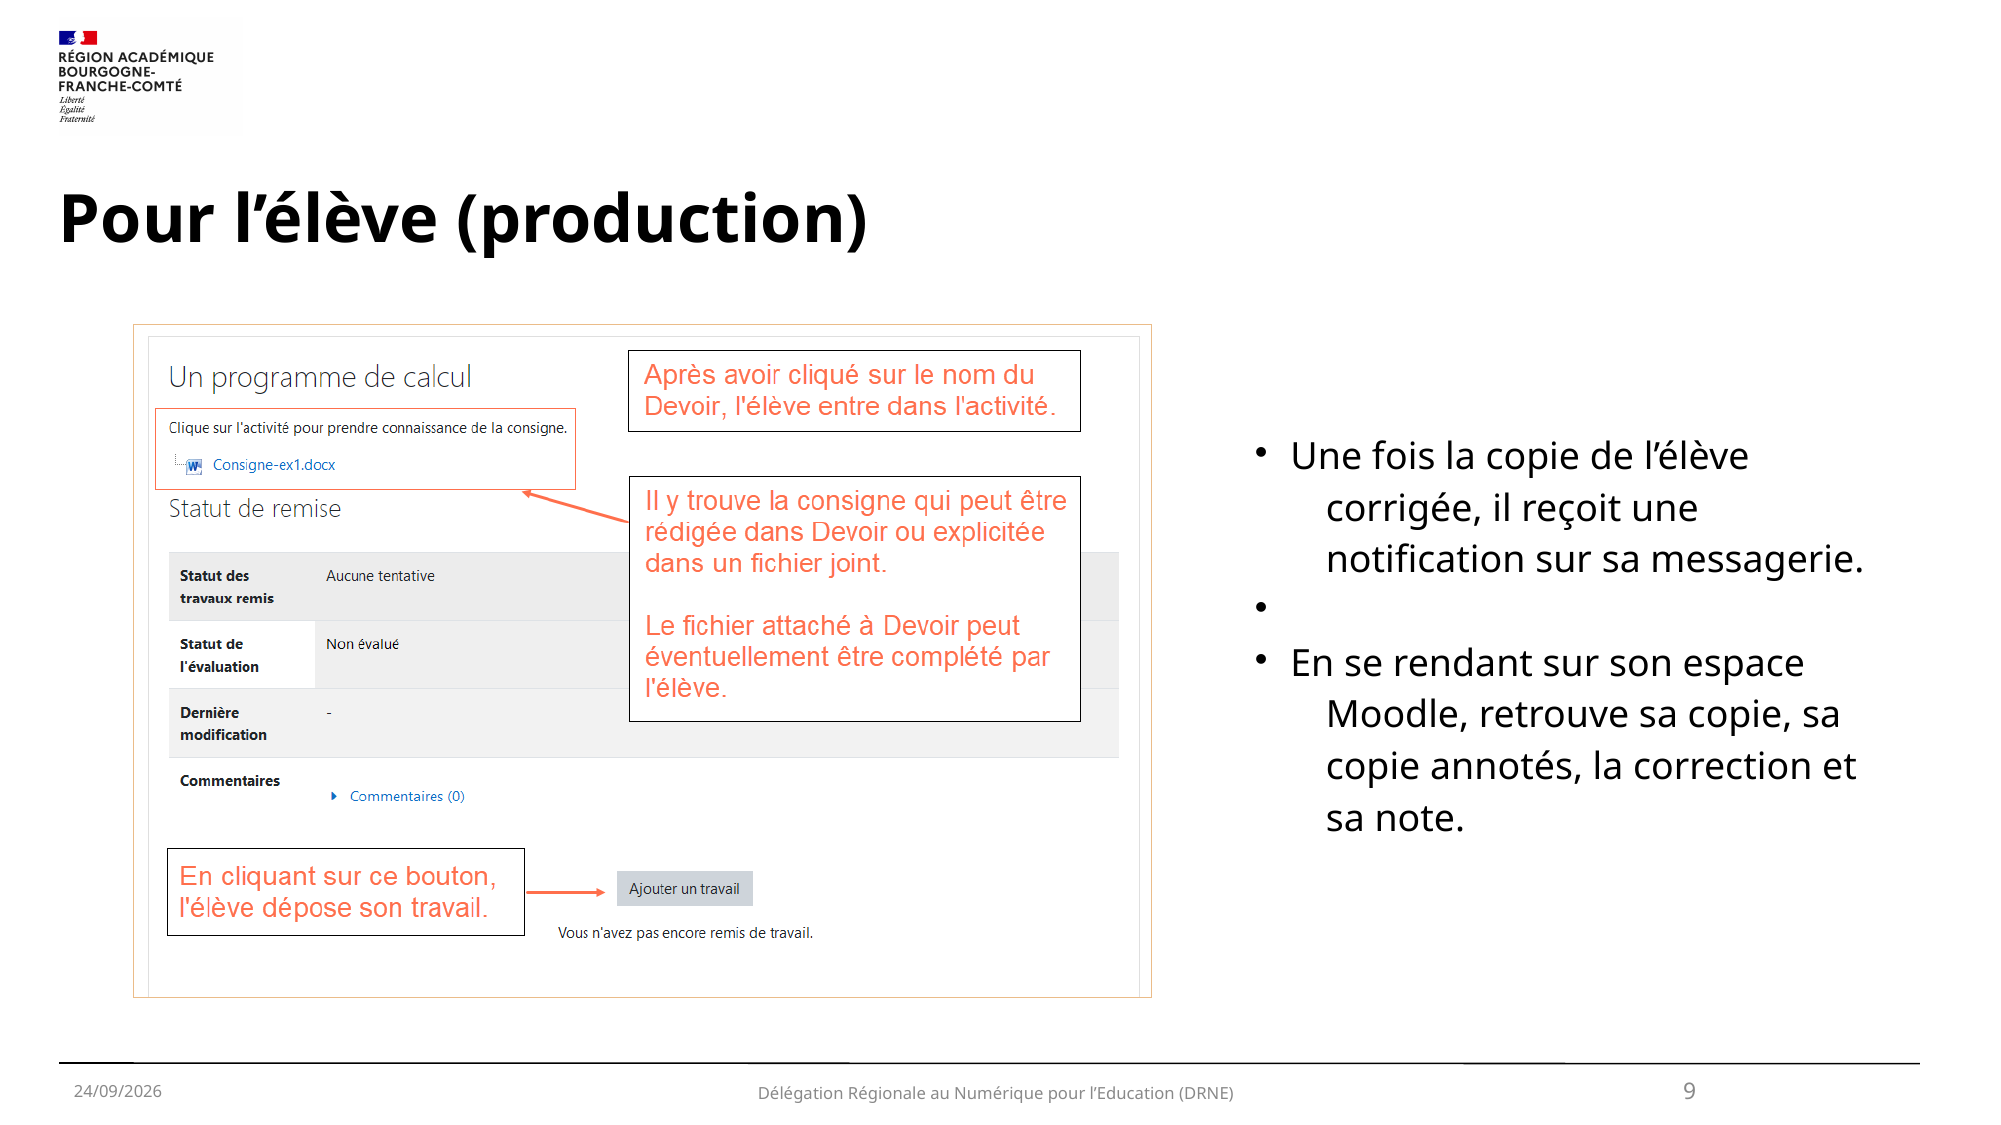

# Pour l’élève (production)
Une fois la copie de l’élève corrigée, il reçoit une notification sur sa messagerie.
En se rendant sur son espace Moodle, retrouve sa copie, sa copie annotés, la correction et sa note.
Délégation Régionale au Numérique pour l’Education (DRNE)